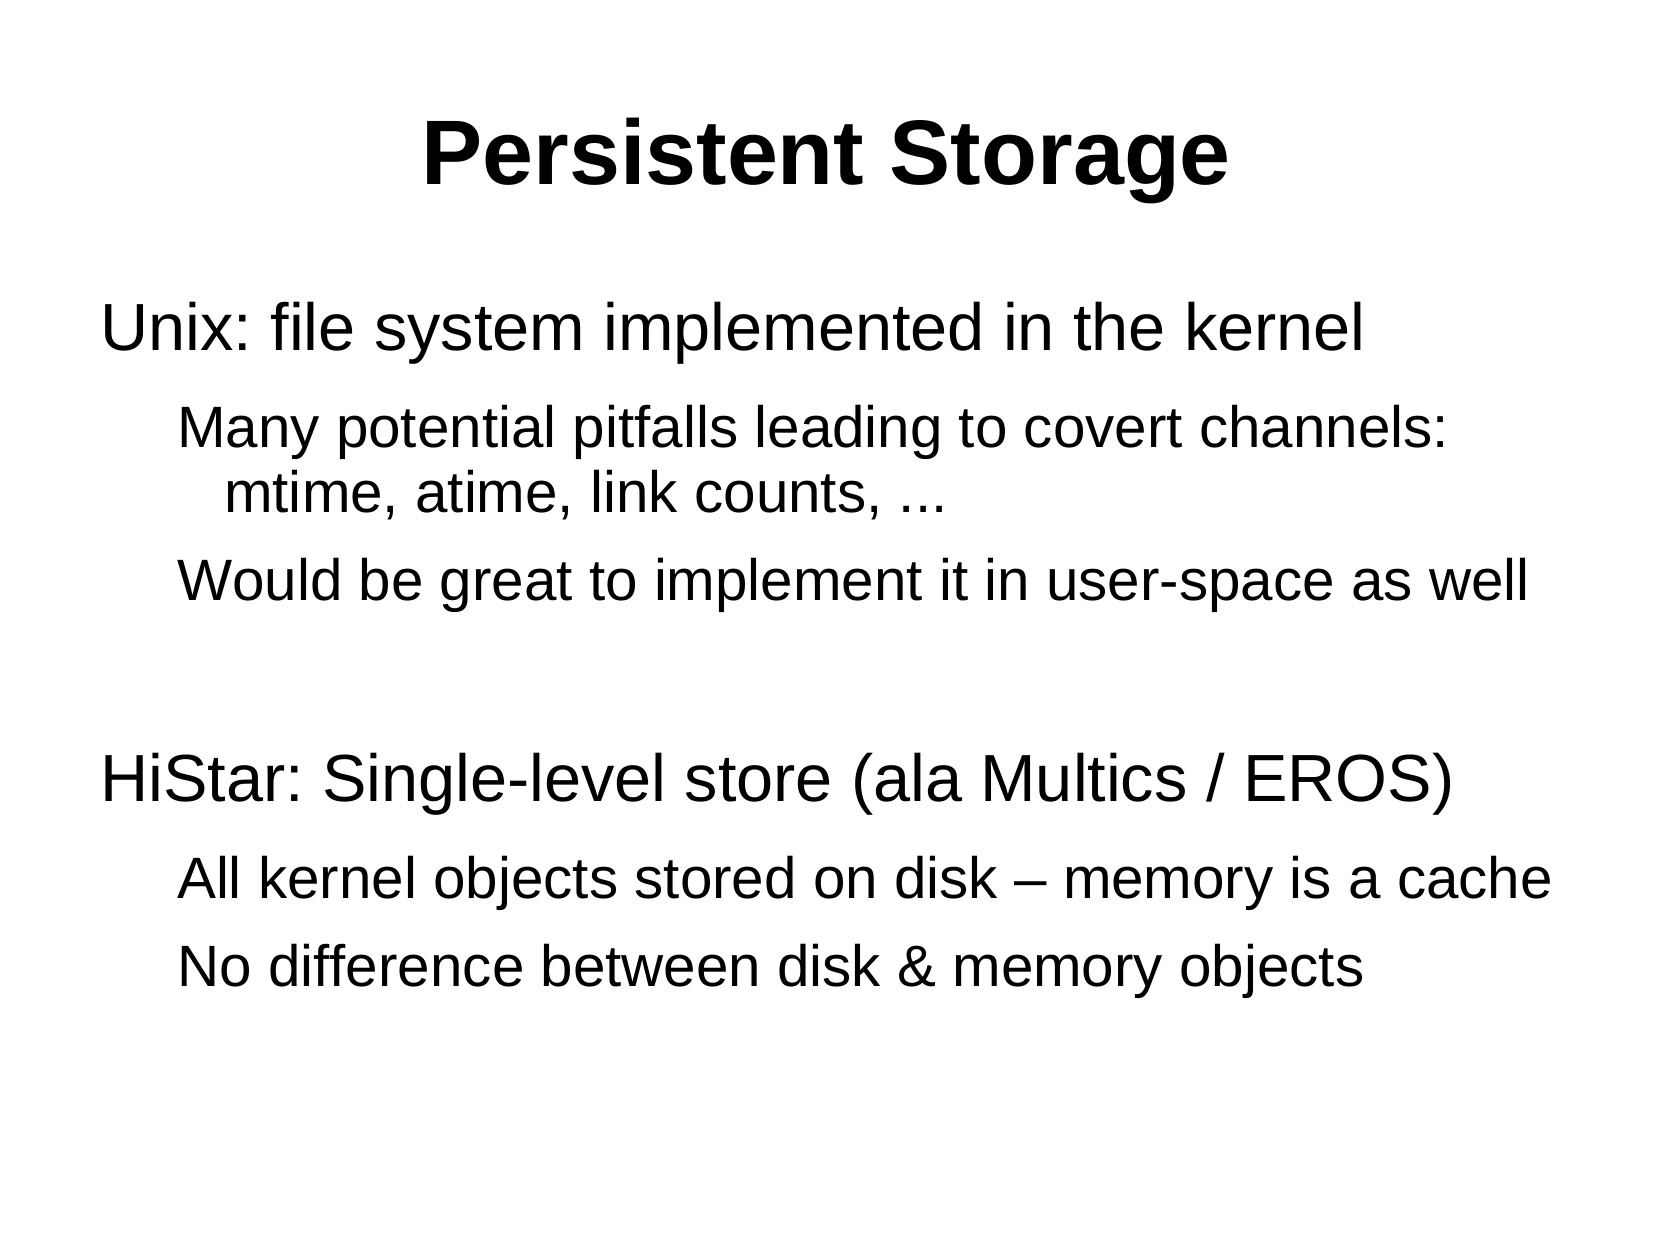

# Persistent Storage
Unix: file system implemented in the kernel
Many potential pitfalls leading to covert channels:
mtime, atime, link counts, ...
Would be great to implement it in user-space as well
HiStar: Single-level store (ala Multics / EROS)
All kernel objects stored on disk – memory is a cache
No difference between disk & memory objects